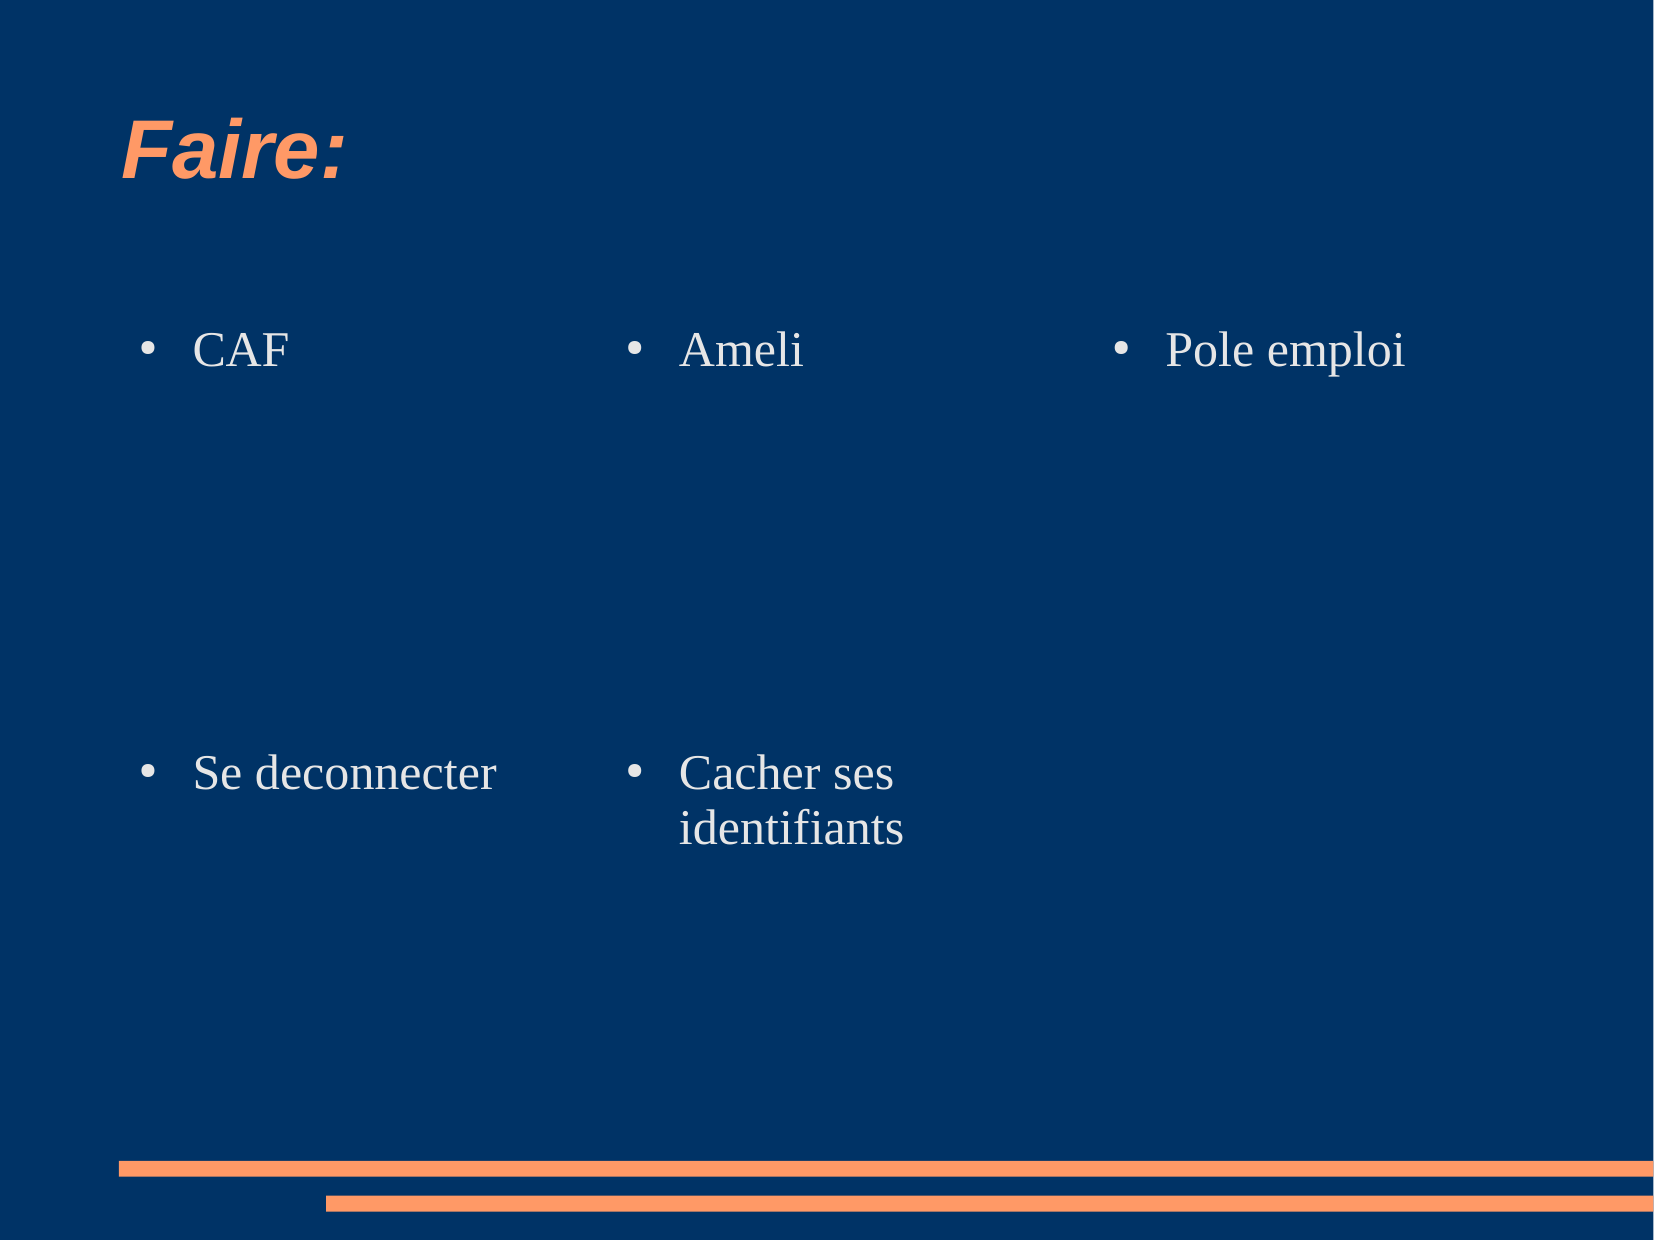

# Faire:
CAF
Ameli
Pole emploi
Se deconnecter
Cacher ses identifiants